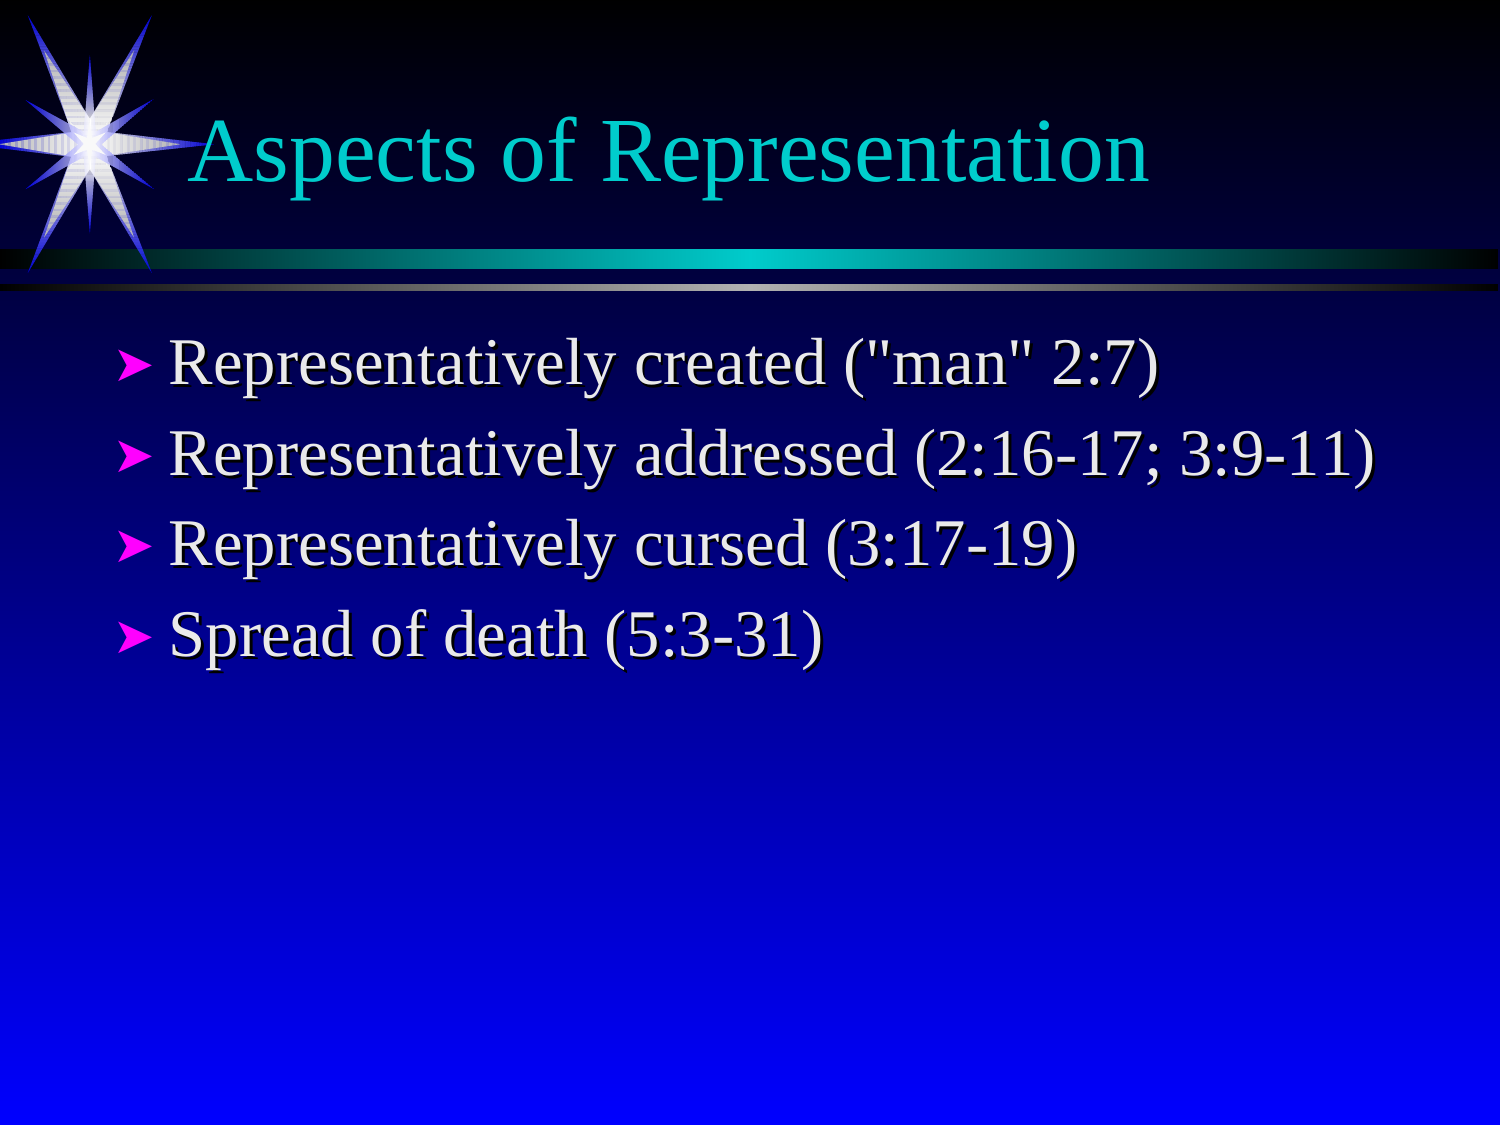

# Aspects of Representation
Representatively created ("man" 2:7)
Representatively addressed (2:16-17; 3:9-11)
Representatively cursed (3:17-19)
Spread of death (5:3-31)